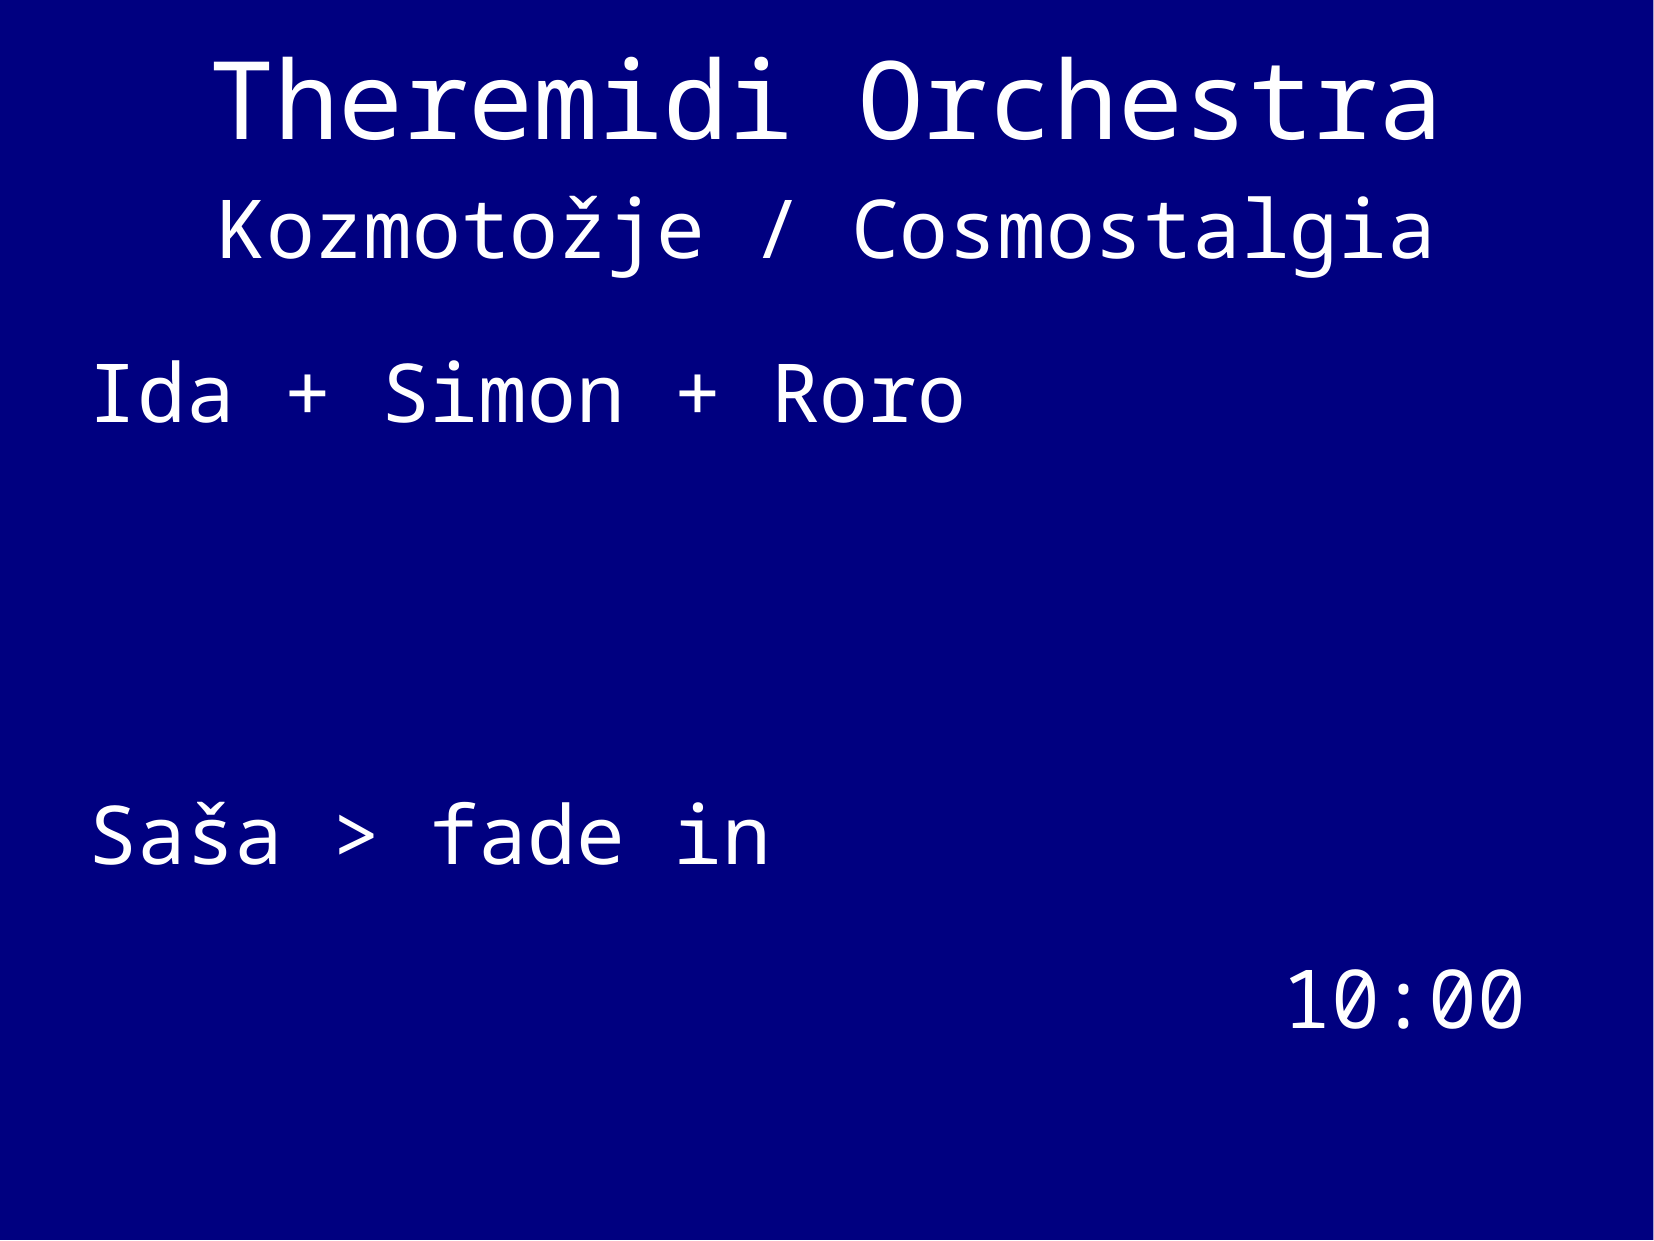

# Theremidi Orchestra Kozmotožje / Cosmostalgia
Ida + Simon + Roro
Saša > fade in
10:00